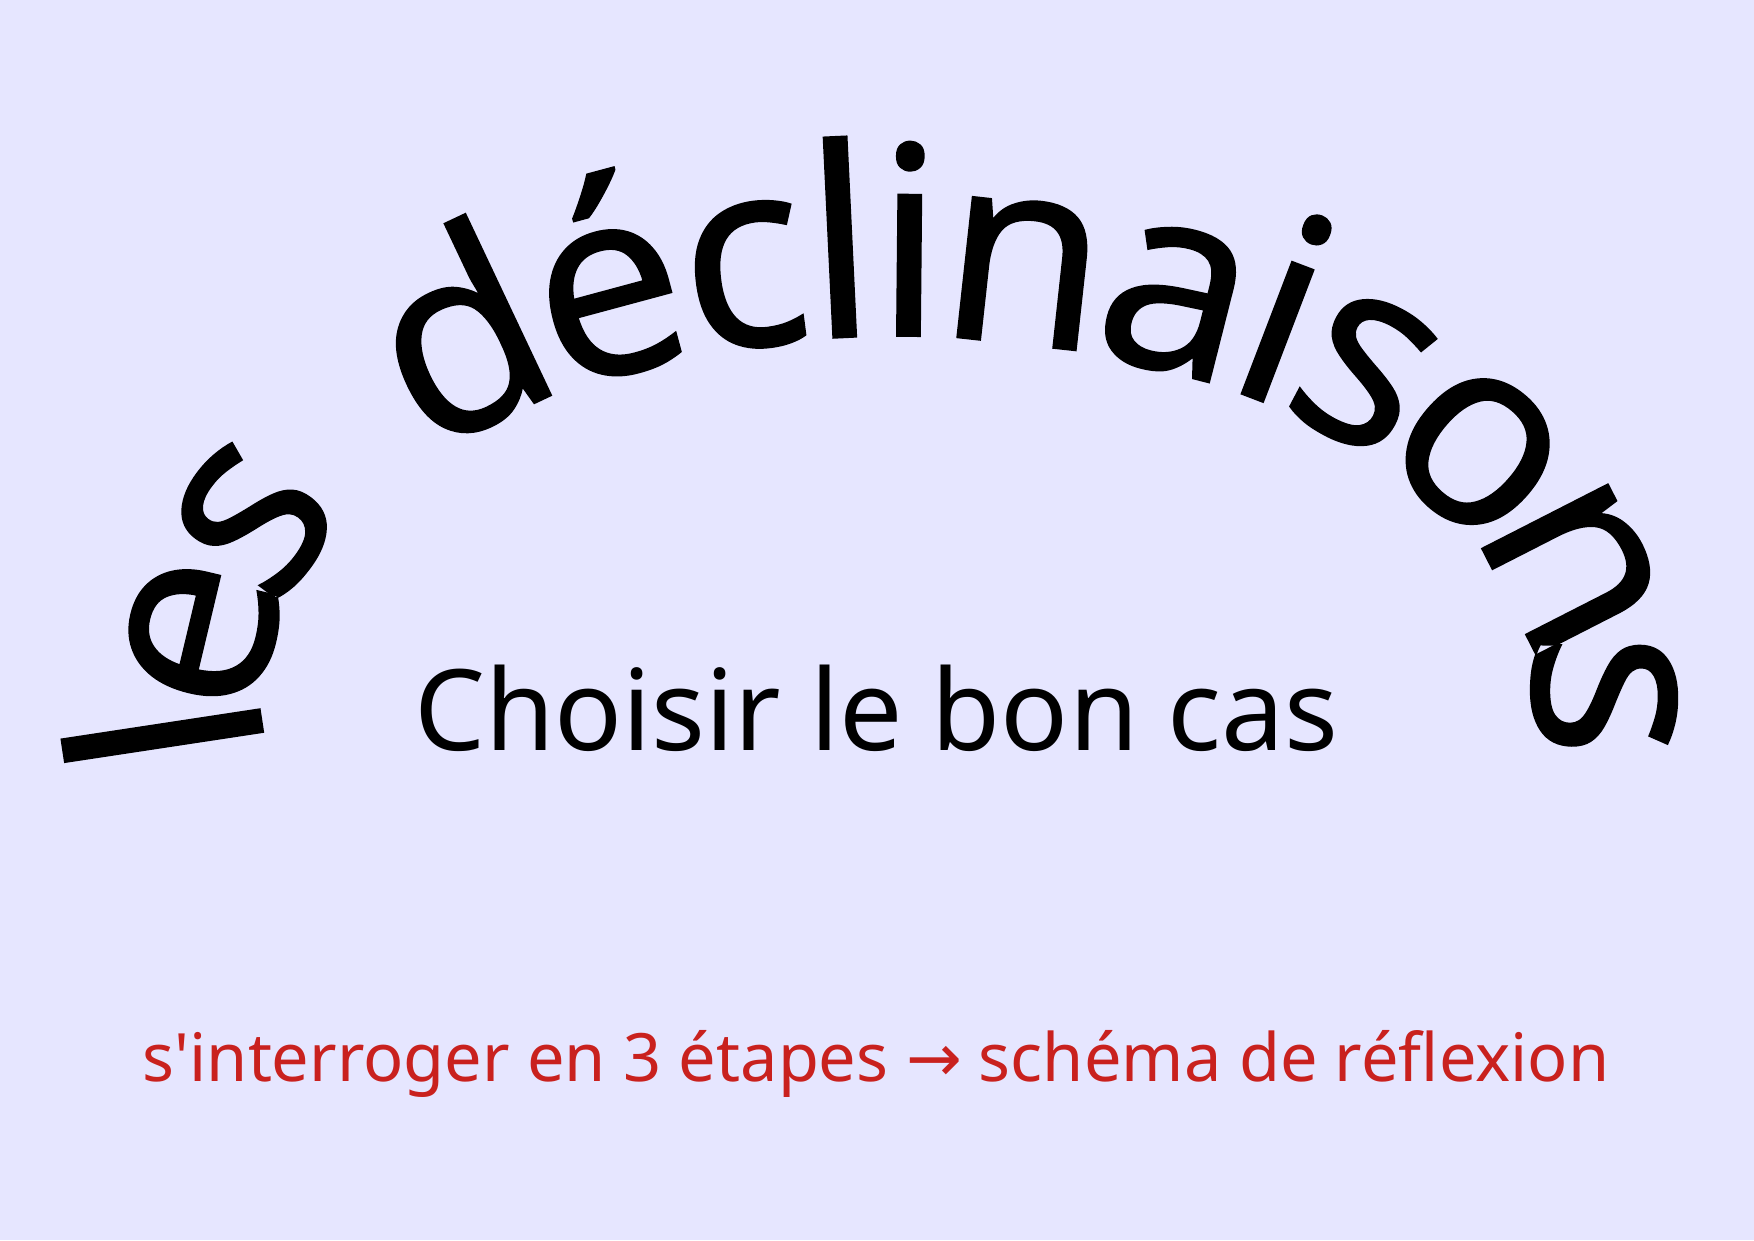

les déclinaisons
Choisir le bon cas
s'interroger en 3 étapes → schéma de réflexion